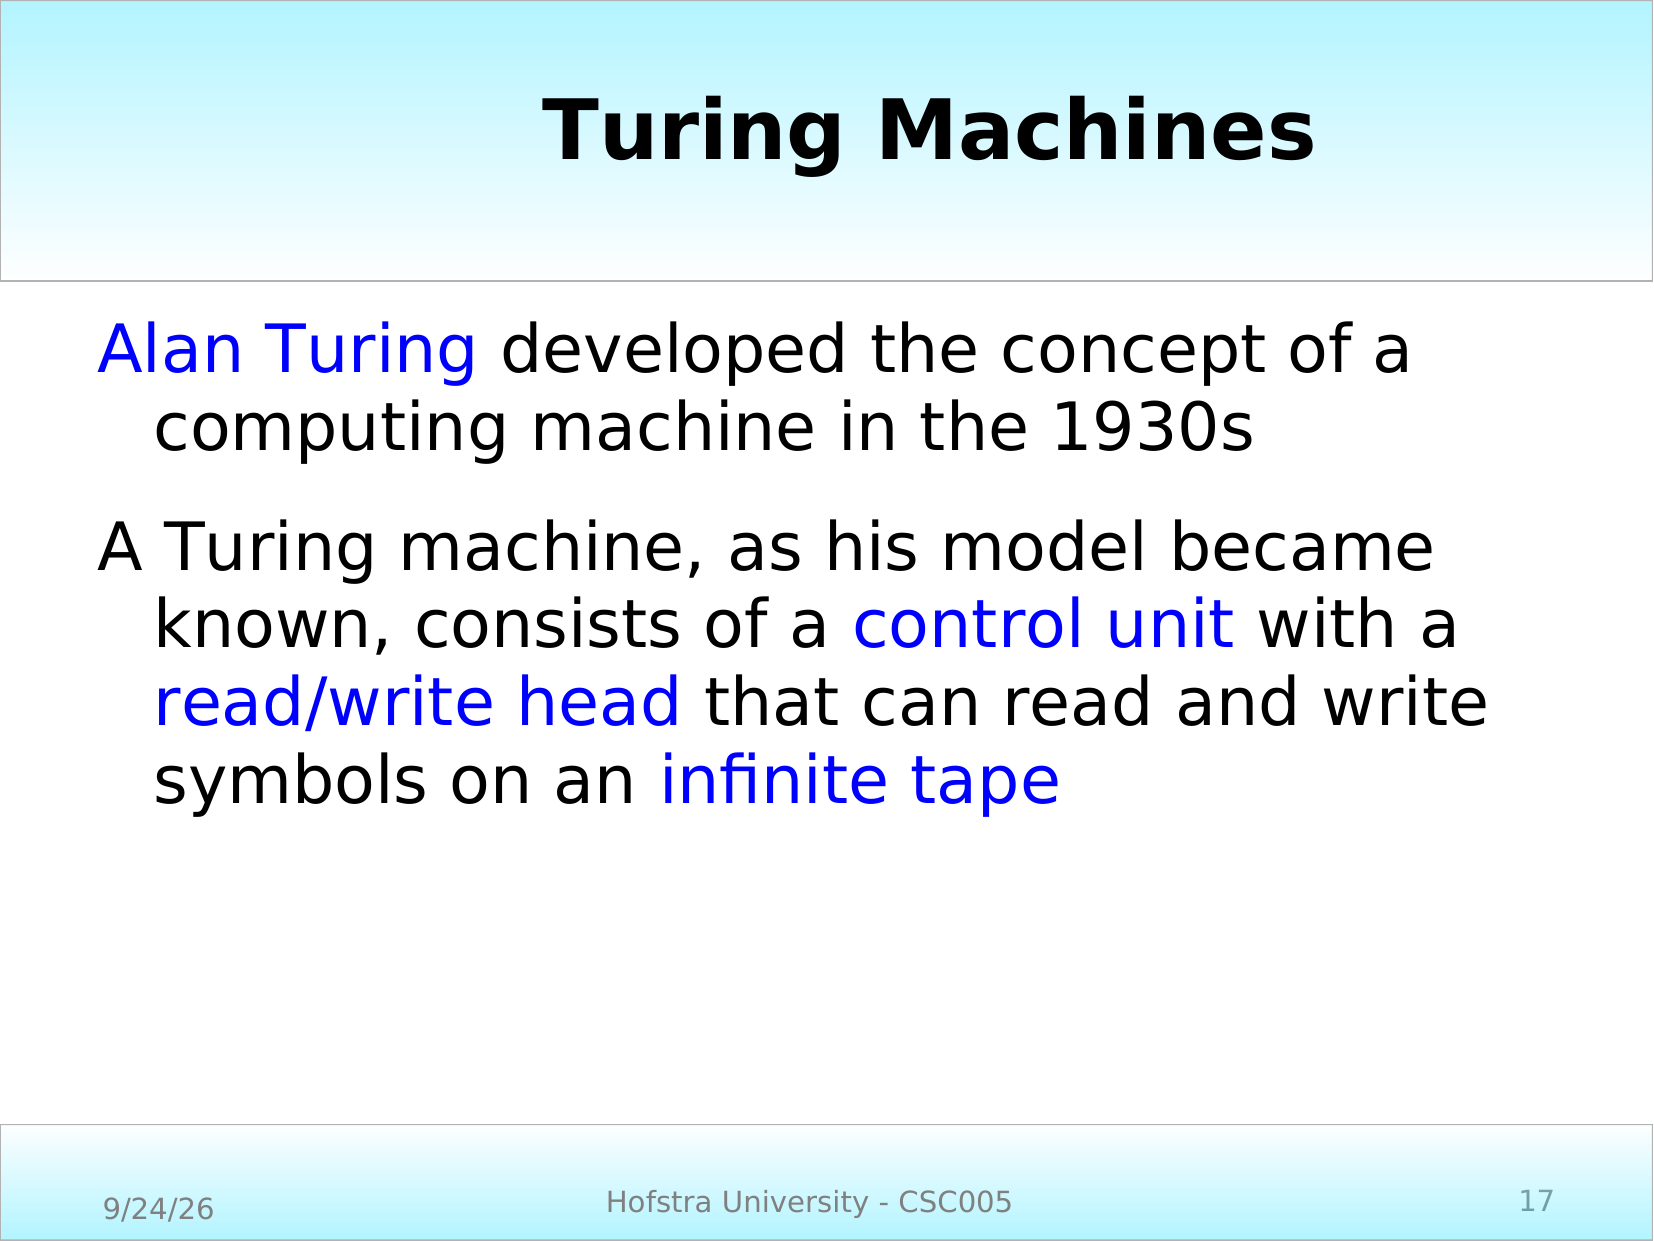

# Turing Machines
Alan Turing developed the concept of a computing machine in the 1930s
A Turing machine, as his model became known, consists of a control unit with a read/write head that can read and write symbols on an infinite tape
17
Hofstra University - CSC005